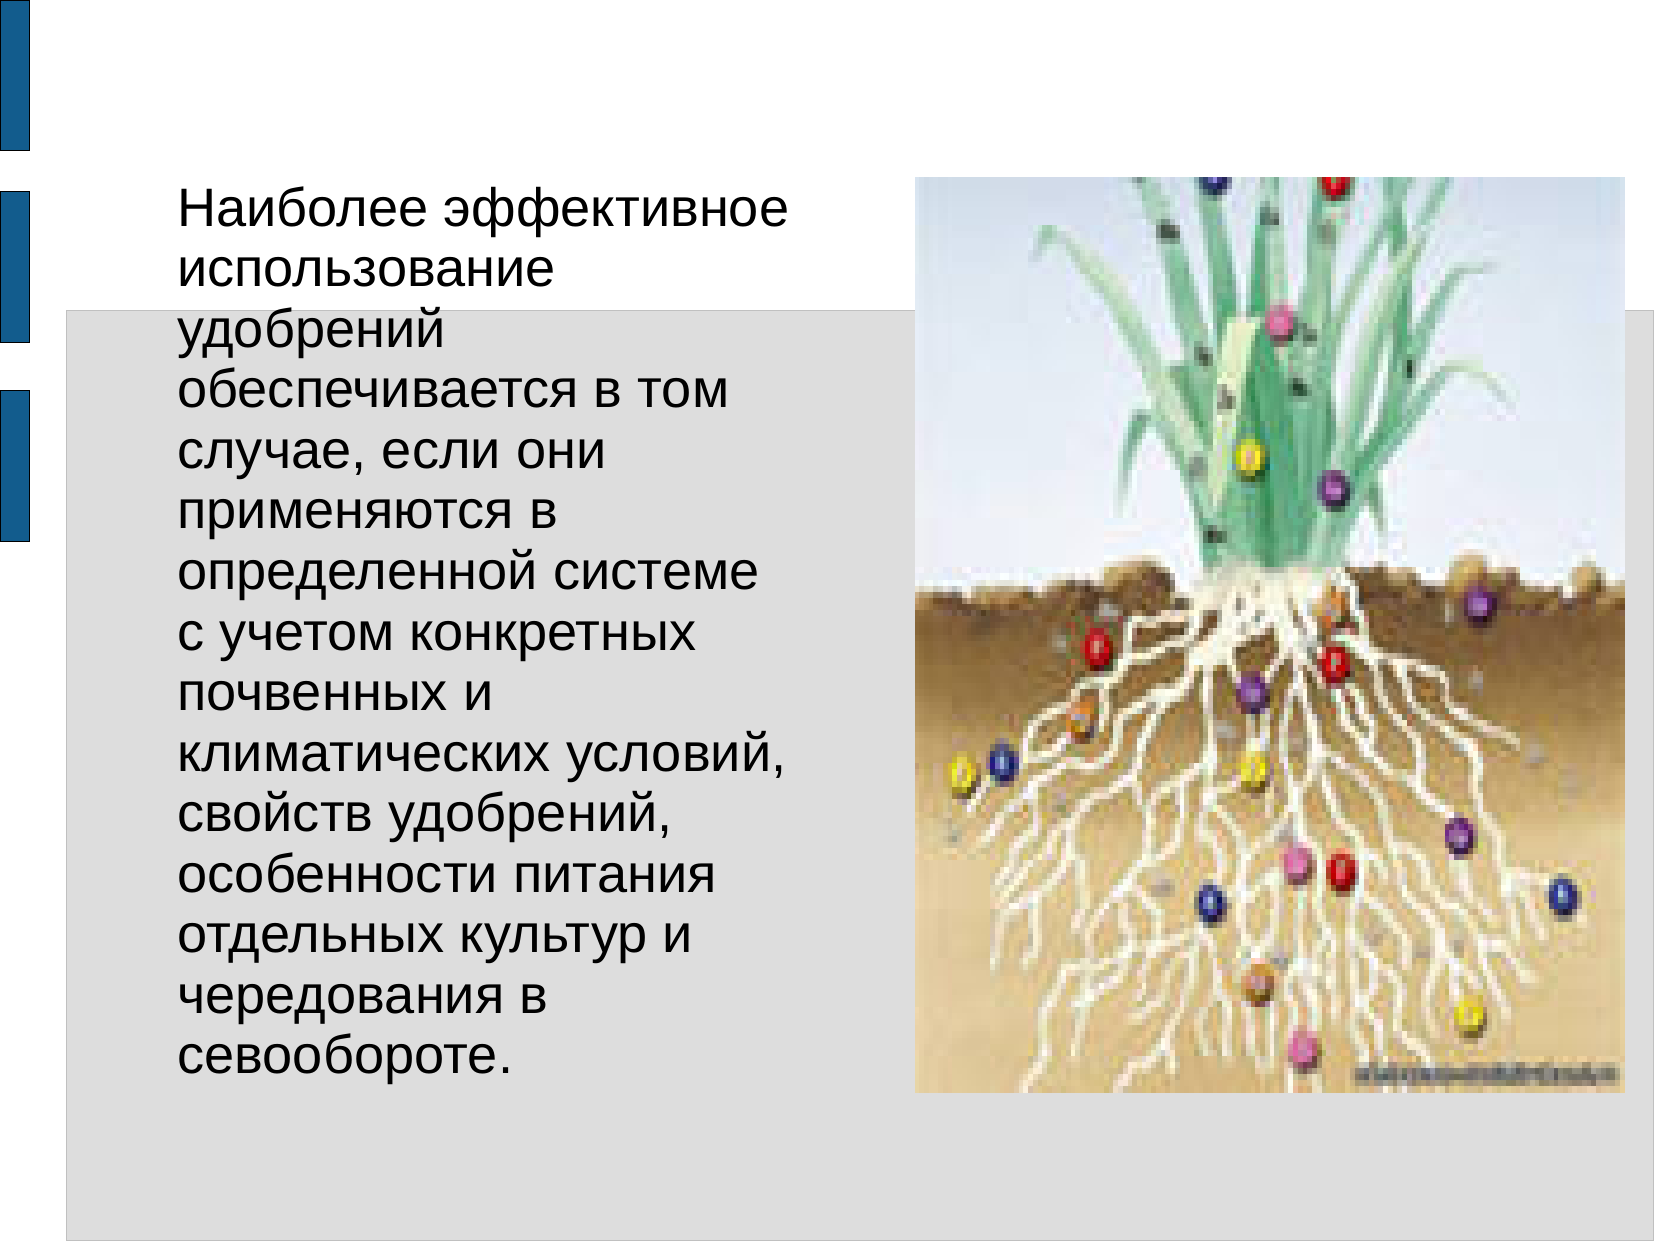

# Наиболее эффективное использование удобрений обеспечивается в том случае, если они применяются в определенной системе с учетом конкретных почвенных и климатических условий, свойств удобрений, особенности питания отдельных культур и чередования в севообороте.